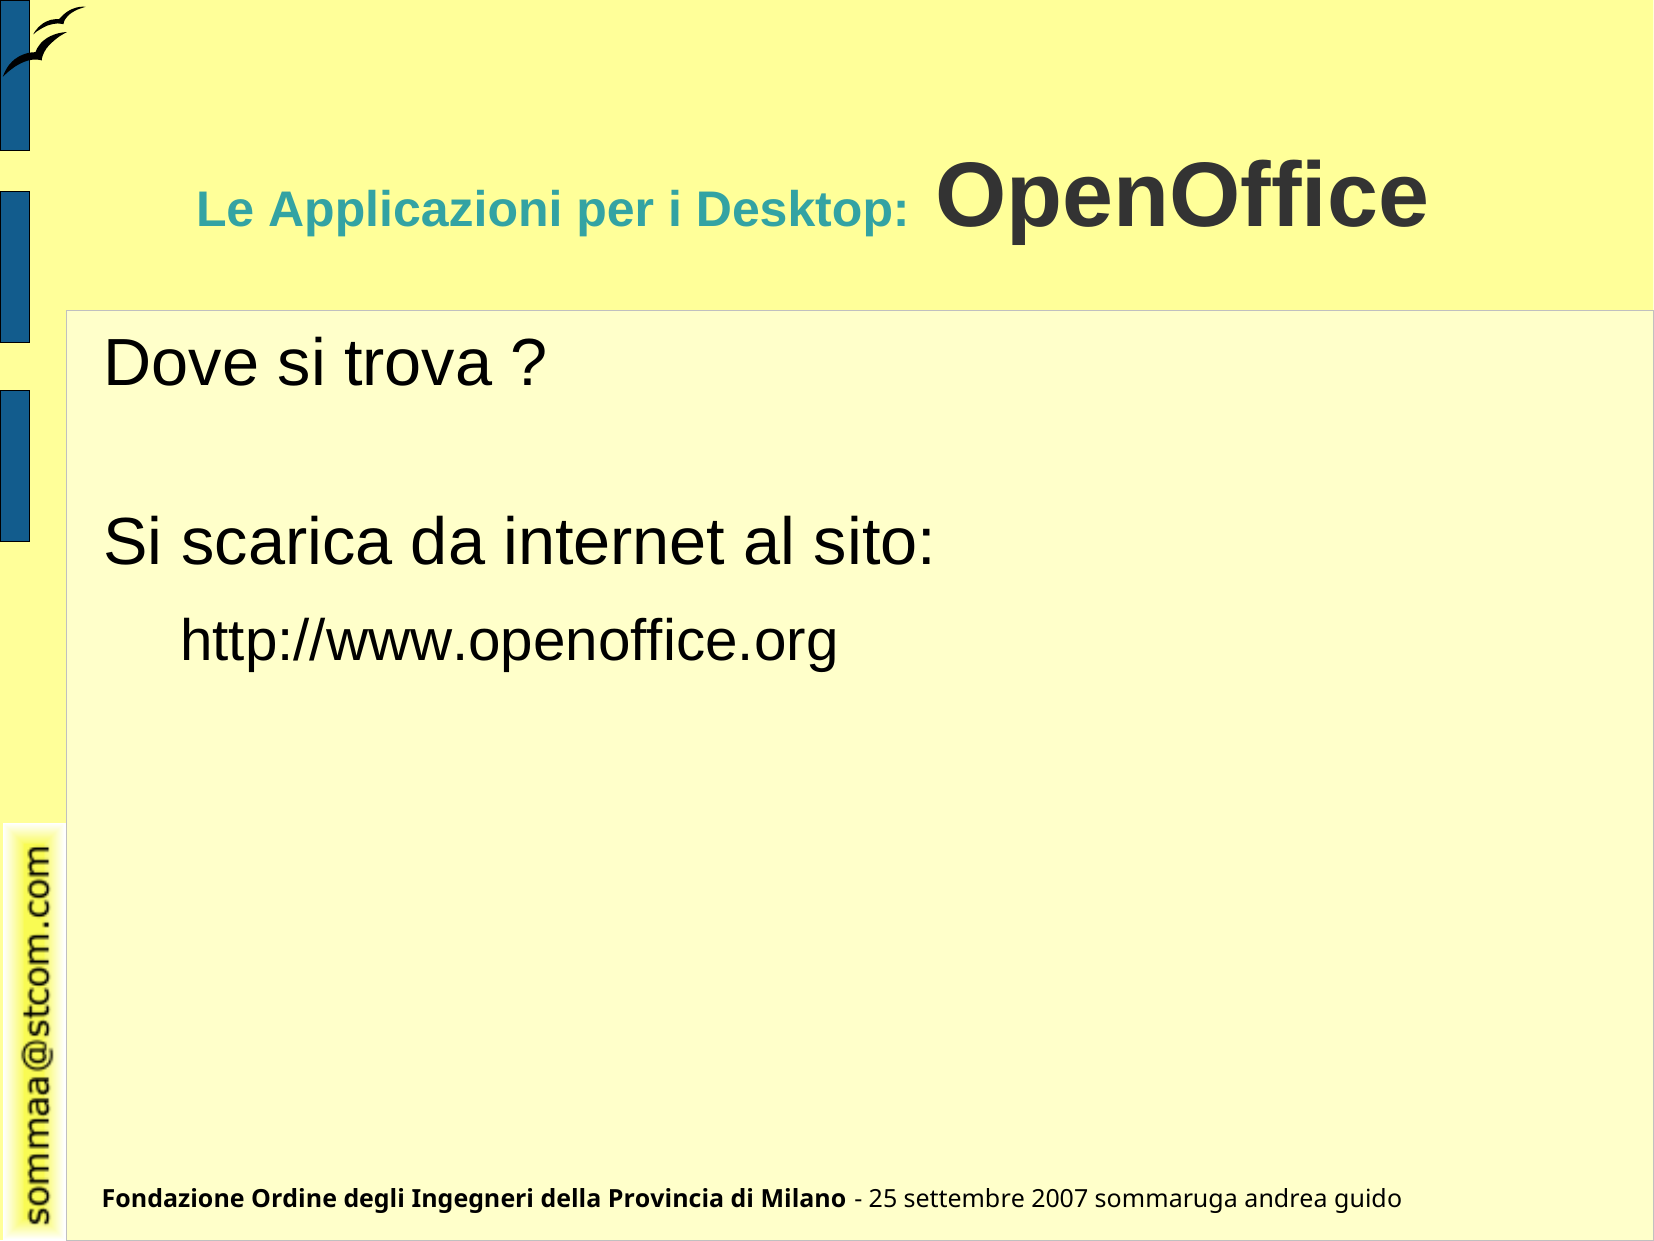

# Le Applicazioni per i Desktop: OpenOffice
Dove si trova ?
Si scarica da internet al sito:
http://www.openoffice.org